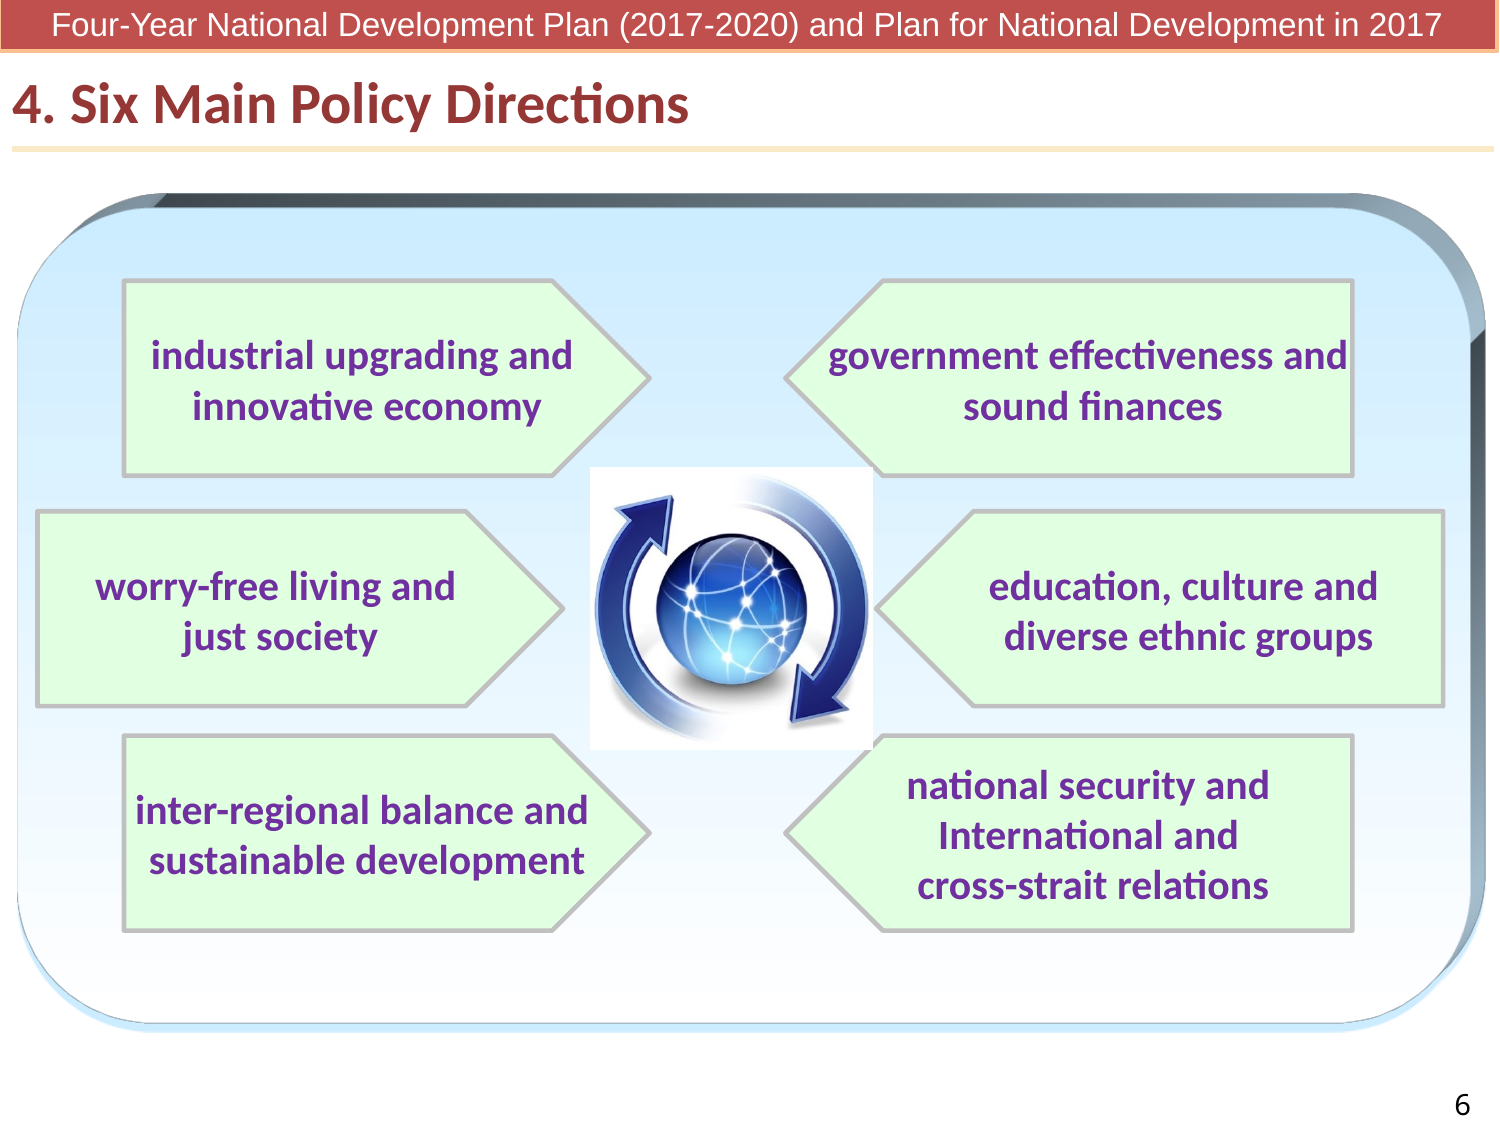

Four-Year National Development Plan (2017-2020) and Plan for National Development in 2017
4. Six Main Policy Directions
industrial upgrading and
 innovative economy
government effectiveness and
sound finances
worry-free living and
 just society
education, culture and
 diverse ethnic groups
inter-regional balance and
 sustainable development
national security and
International and
cross-strait relations